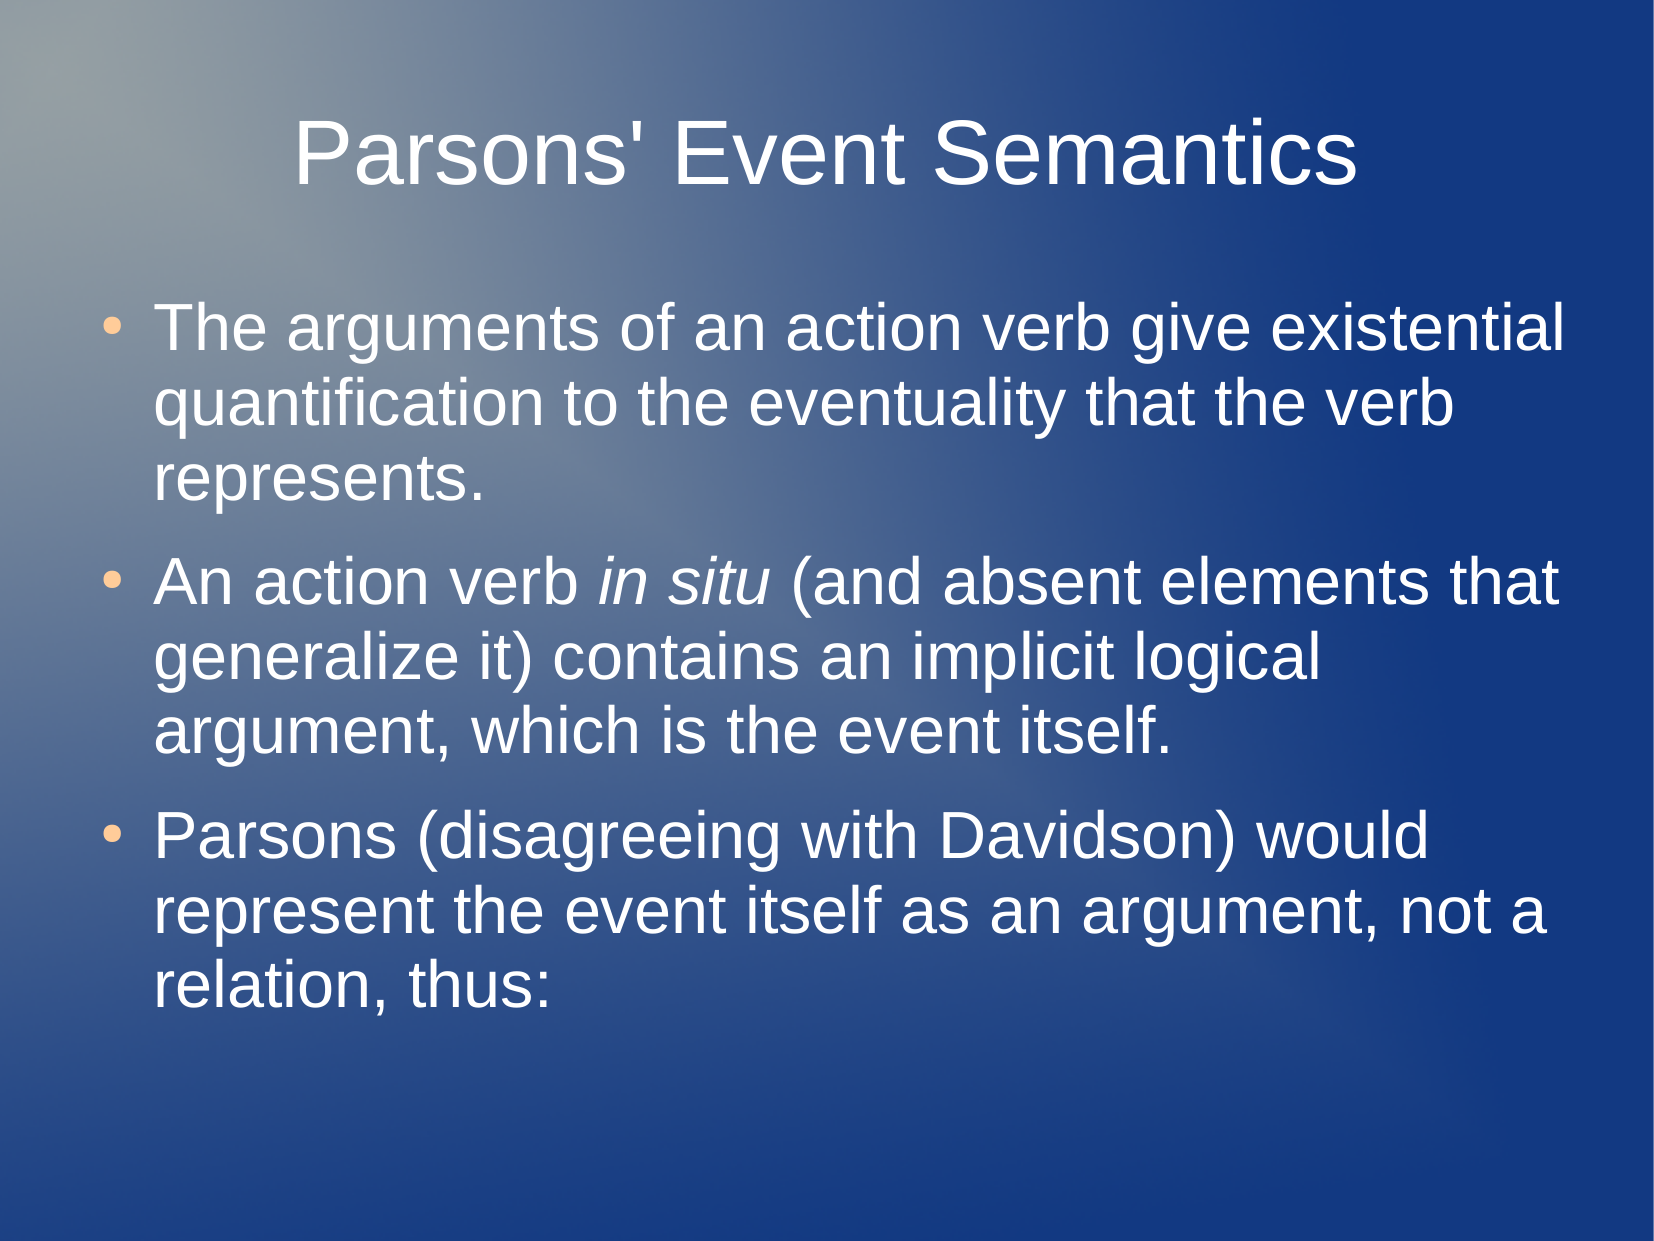

# Parsons' Event Semantics
The arguments of an action verb give existential quantification to the eventuality that the verb represents.
An action verb in situ (and absent elements that generalize it) contains an implicit logical argument, which is the event itself.
Parsons (disagreeing with Davidson) would represent the event itself as an argument, not a relation, thus: